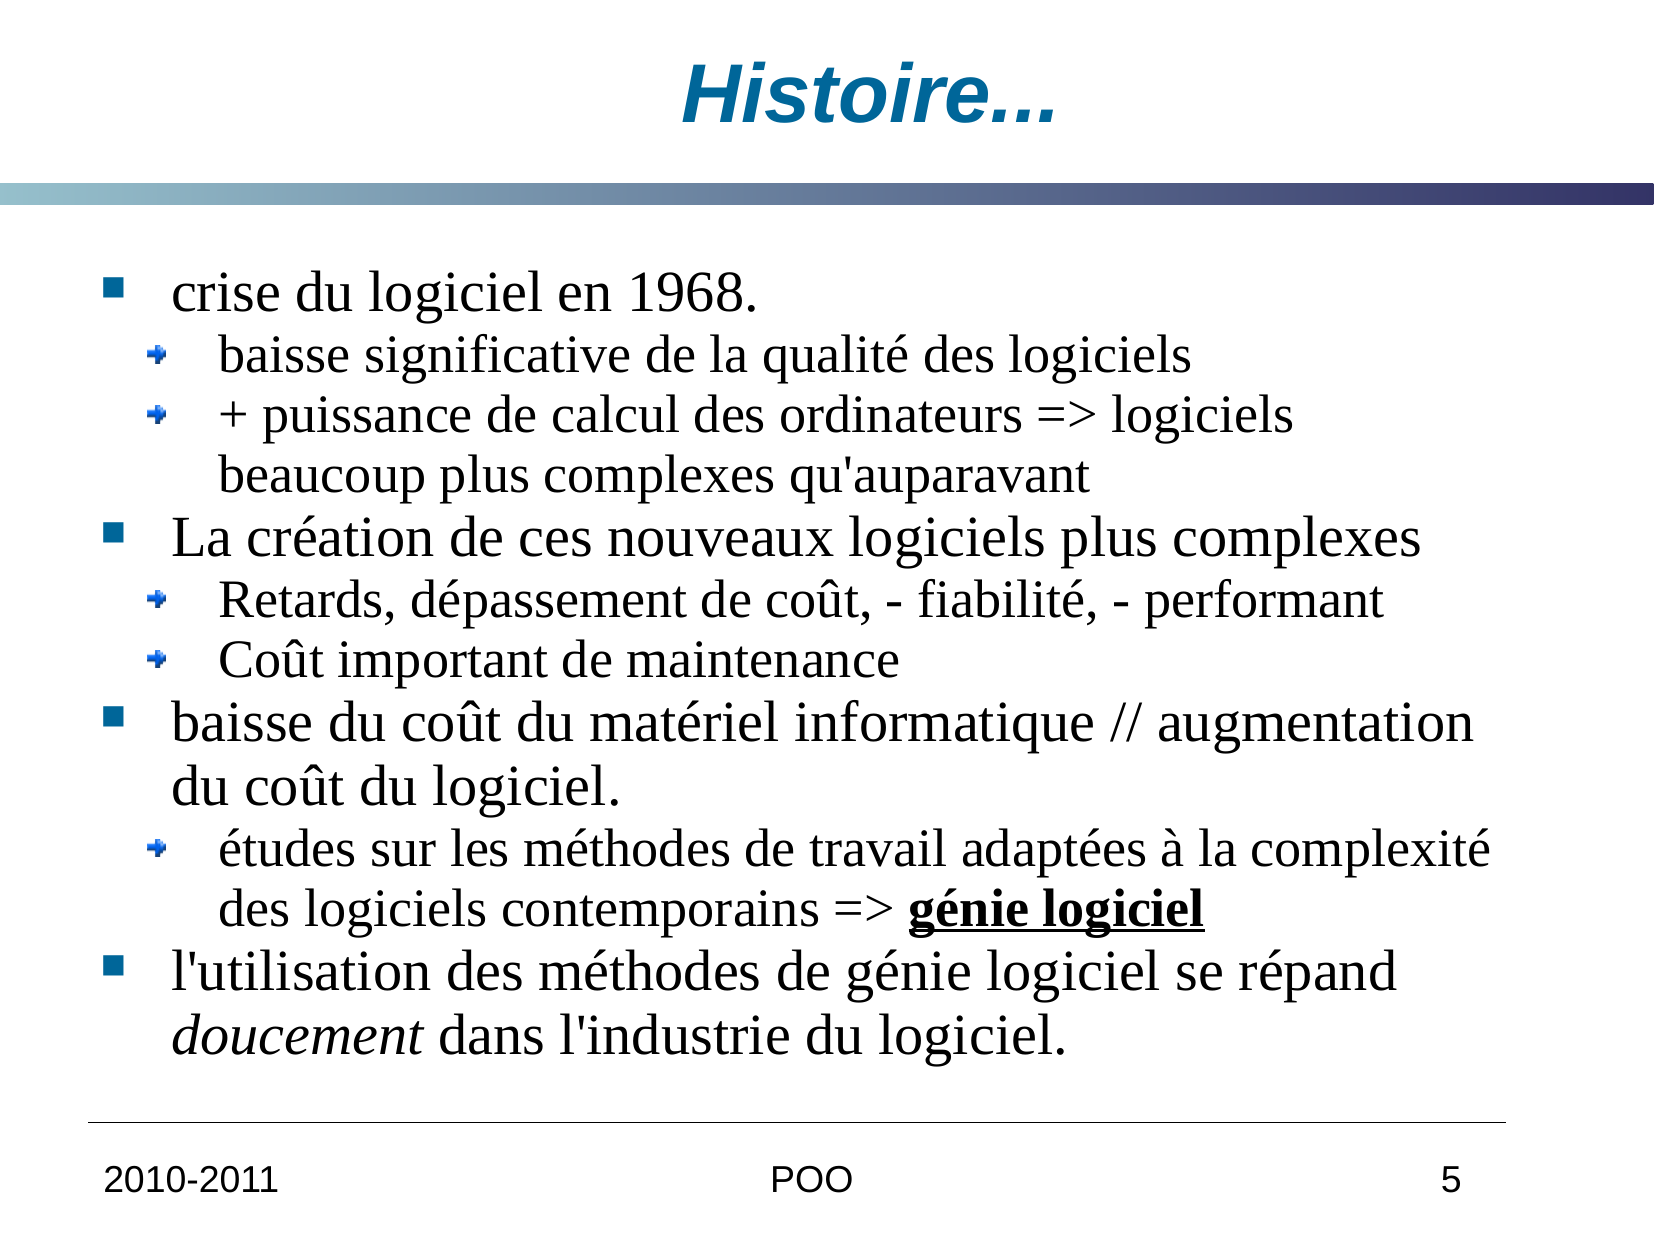

# Histoire...
crise du logiciel en 1968.
baisse significative de la qualité des logiciels
+ puissance de calcul des ordinateurs => logiciels beaucoup plus complexes qu'auparavant
La création de ces nouveaux logiciels plus complexes
Retards, dépassement de coût, - fiabilité, - performant
Coût important de maintenance
baisse du coût du matériel informatique // augmentation du coût du logiciel.
études sur les méthodes de travail adaptées à la complexité des logiciels contemporains => génie logiciel
l'utilisation des méthodes de génie logiciel se répand doucement dans l'industrie du logiciel.